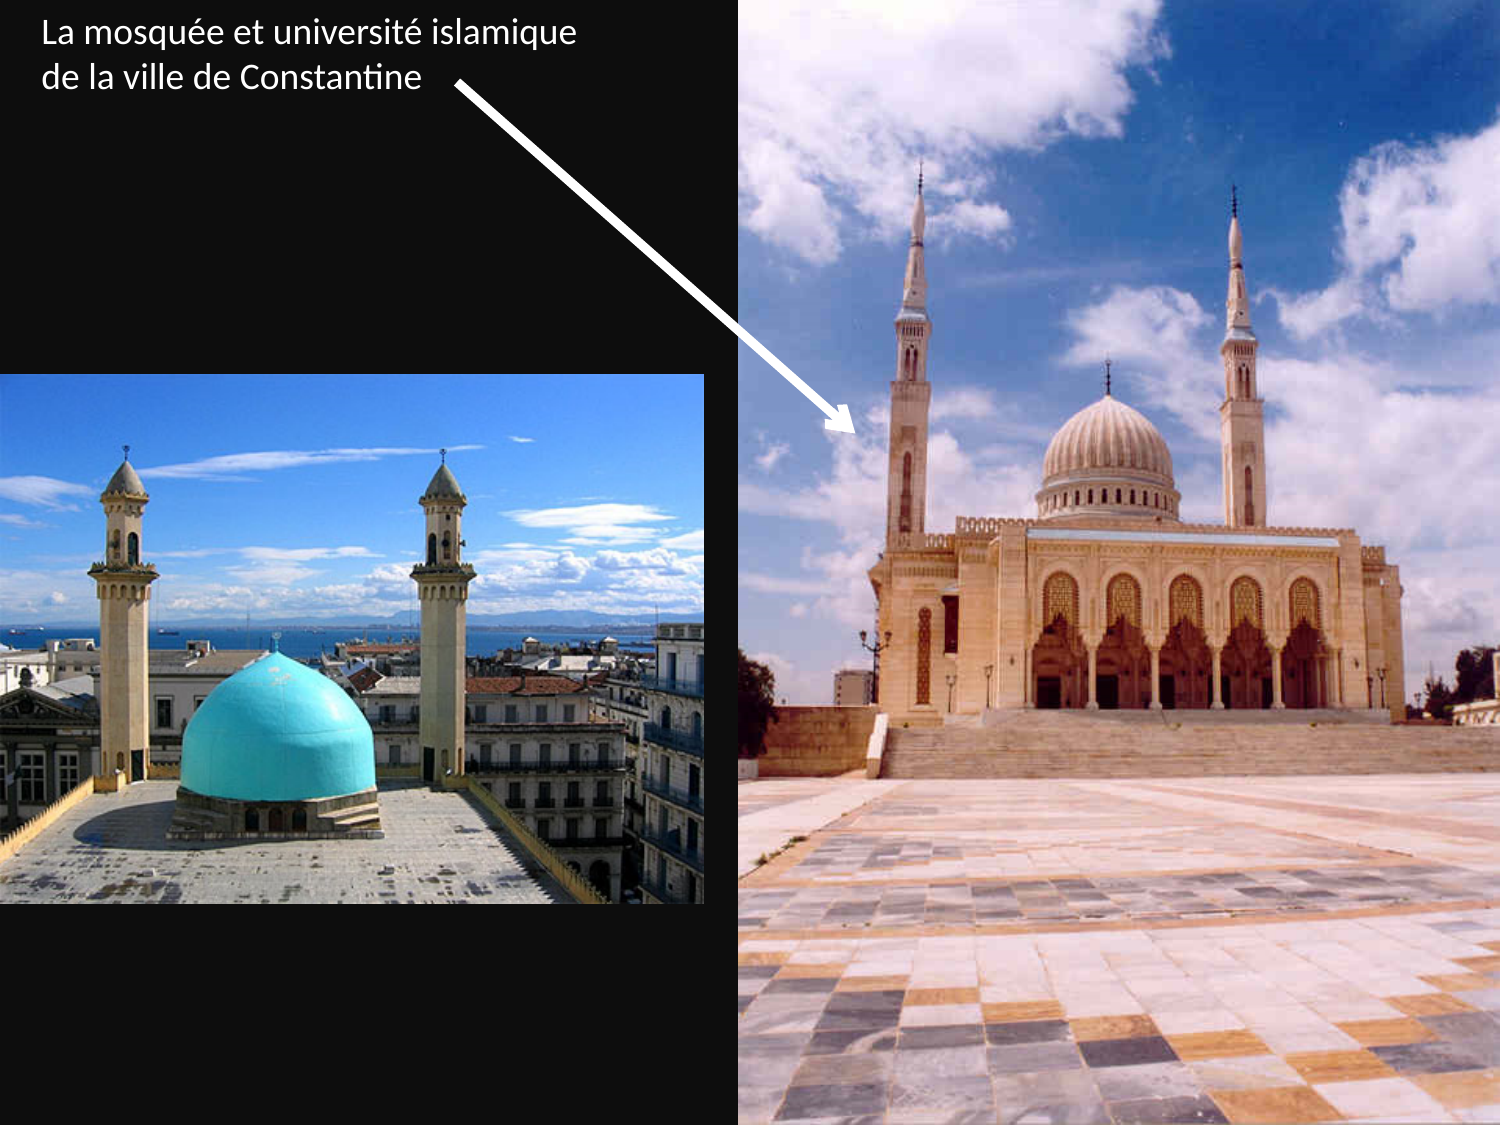

La mosquée et université islamique
de la ville de Constantine